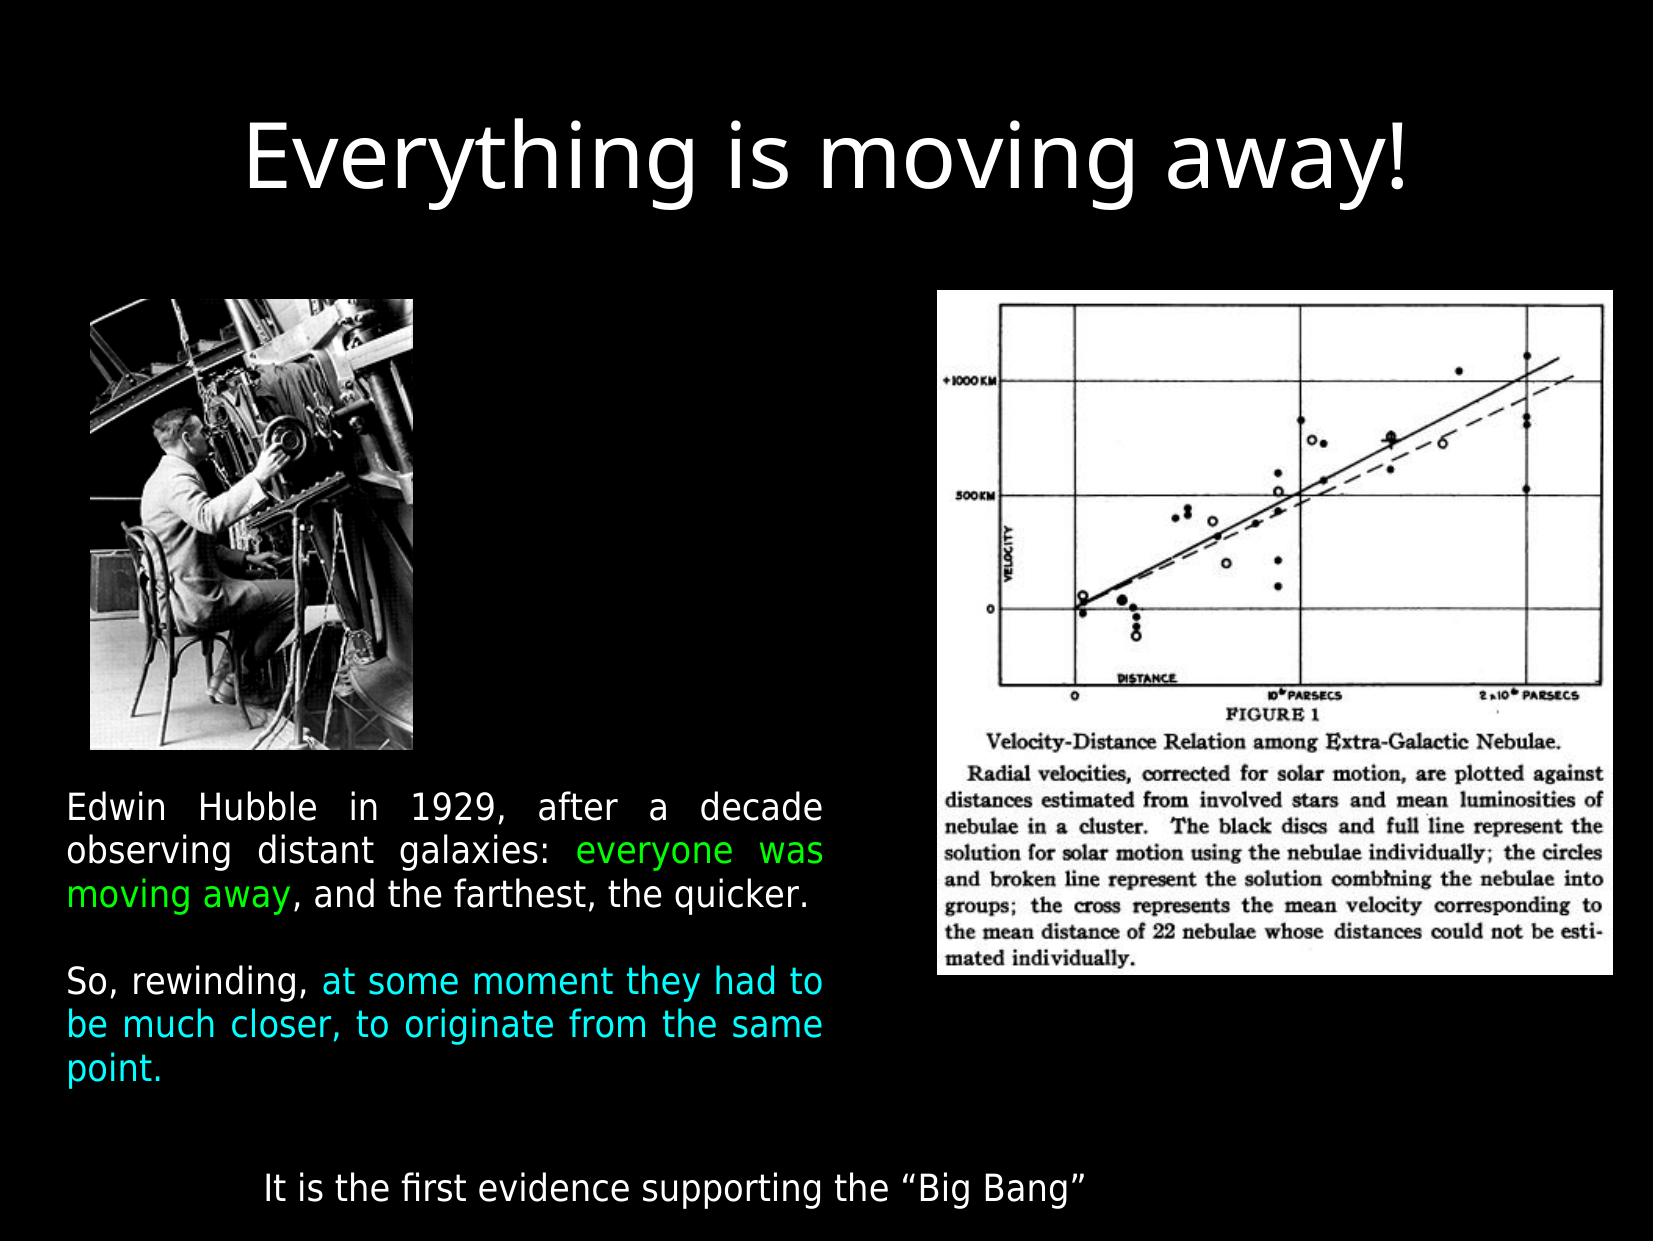

# Everything is moving away!
Edwin Hubble in 1929, after a decade observing distant galaxies: everyone was moving away, and the farthest, the quicker.
So, rewinding, at some moment they had to be much closer, to originate from the same point.
It is the first evidence supporting the “Big Bang”